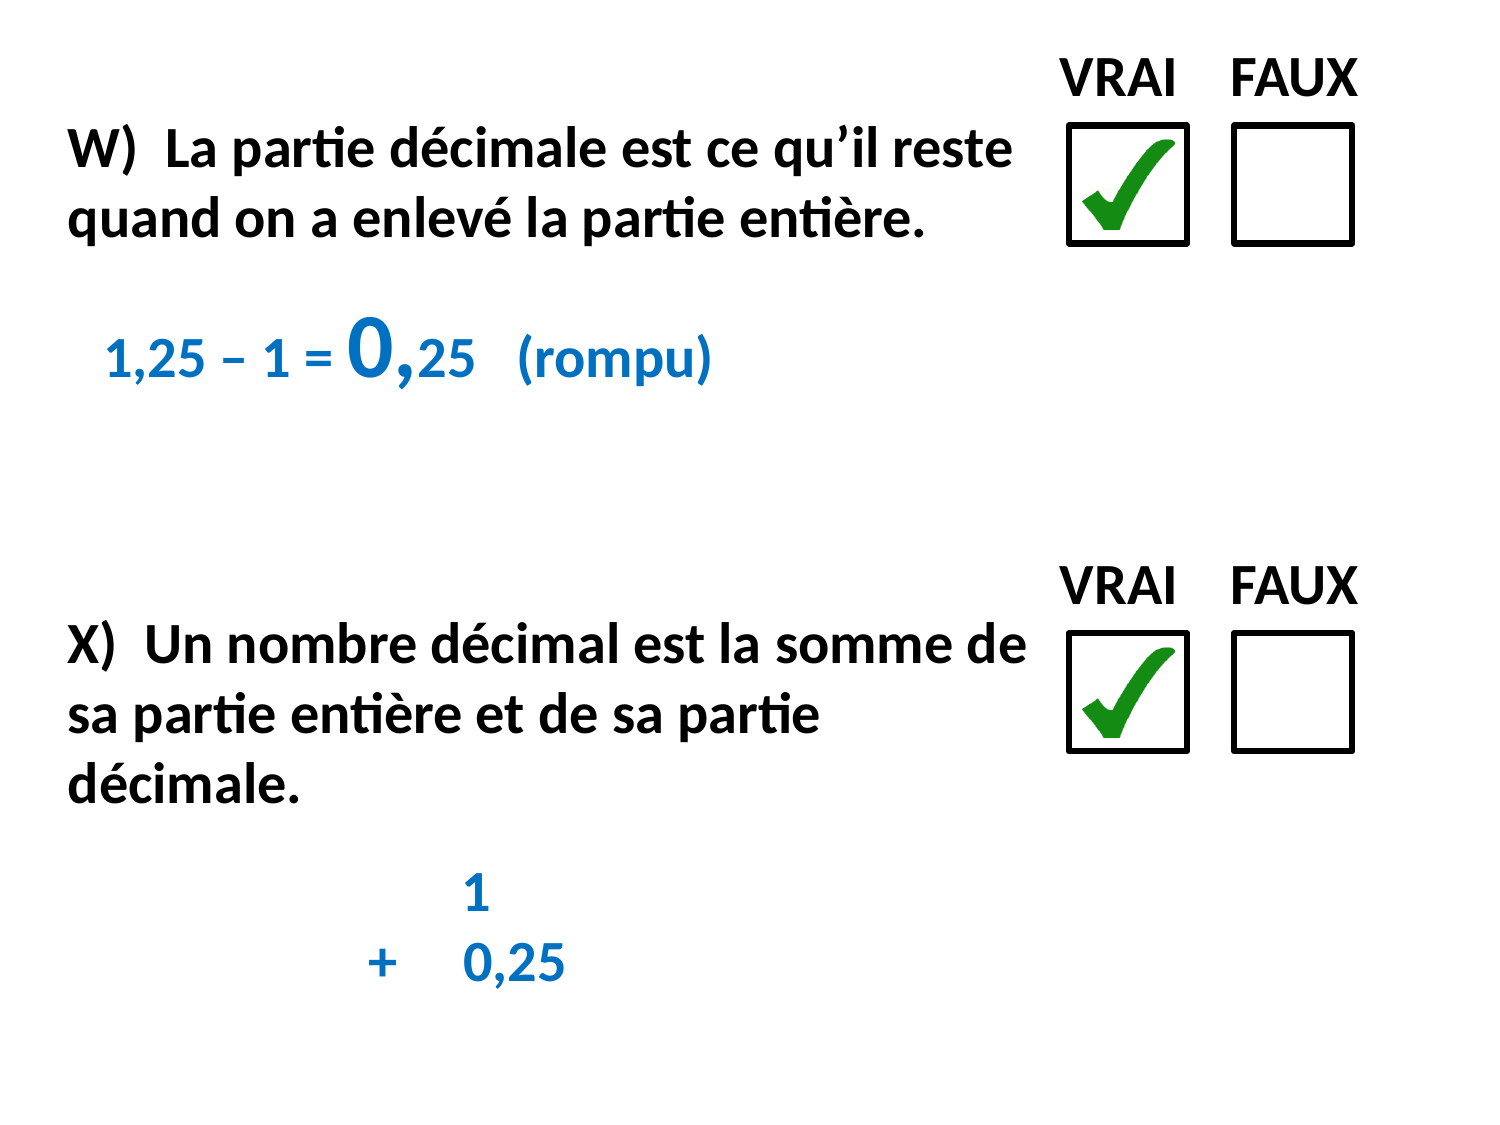

VRAI FAUX
W) La partie décimale est ce qu’il reste quand on a enlevé la partie entière.
1,25 – 1 = 0,25 (rompu)
VRAI FAUX
X) Un nombre décimal est la somme de sa partie entière et de sa partie décimale.
 1
 + 0,25